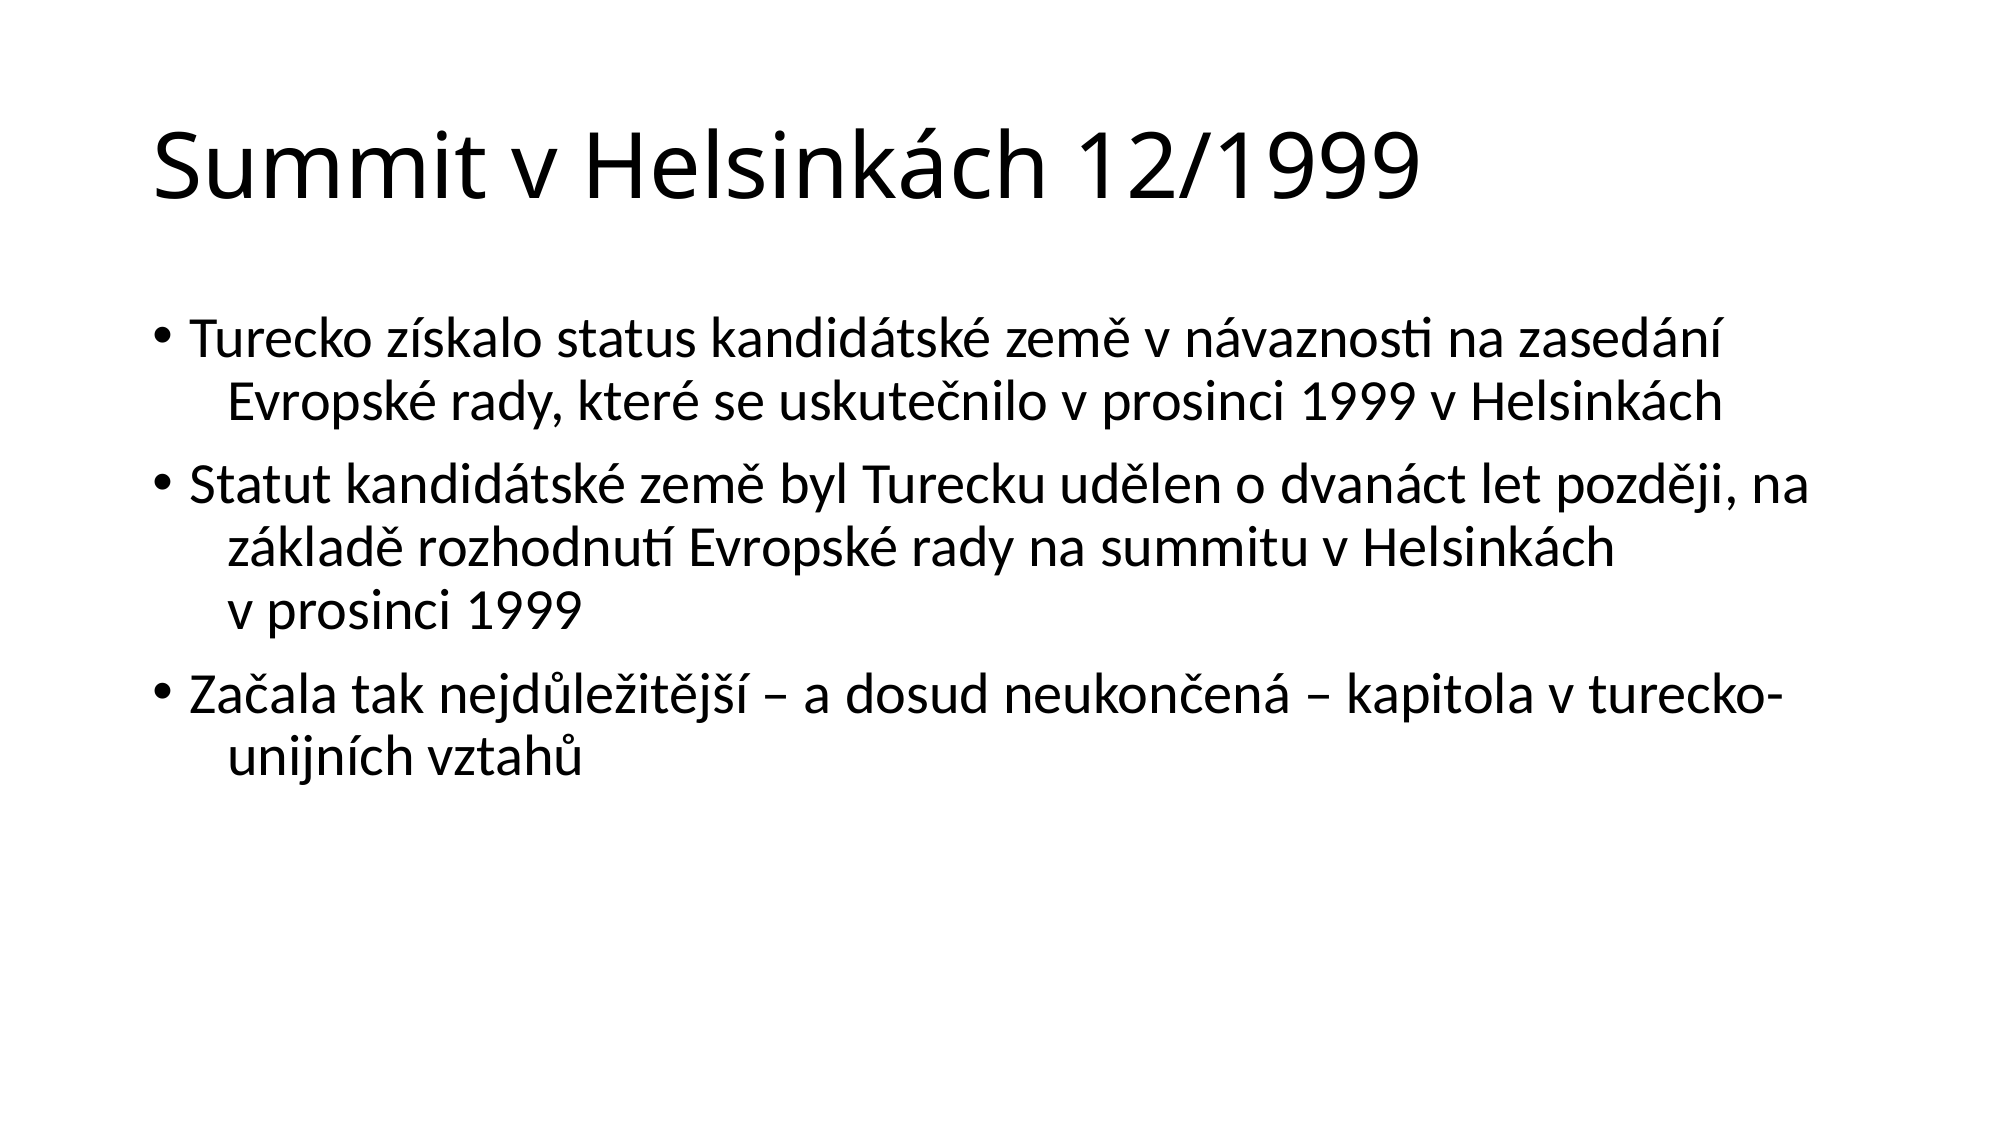

# Summit v Helsinkách 12/1999
Turecko získalo status kandidátské země v návaznosti na zasedání Evropské rady, které se uskutečnilo v prosinci 1999 v Helsinkách
Statut kandidátské země byl Turecku udělen o dvanáct let později, na základě rozhodnutí Evropské rady na summitu v Helsinkách v prosinci 1999
Začala tak nejdůležitější – a dosud neukončená – kapitola v turecko-unijních vztahů